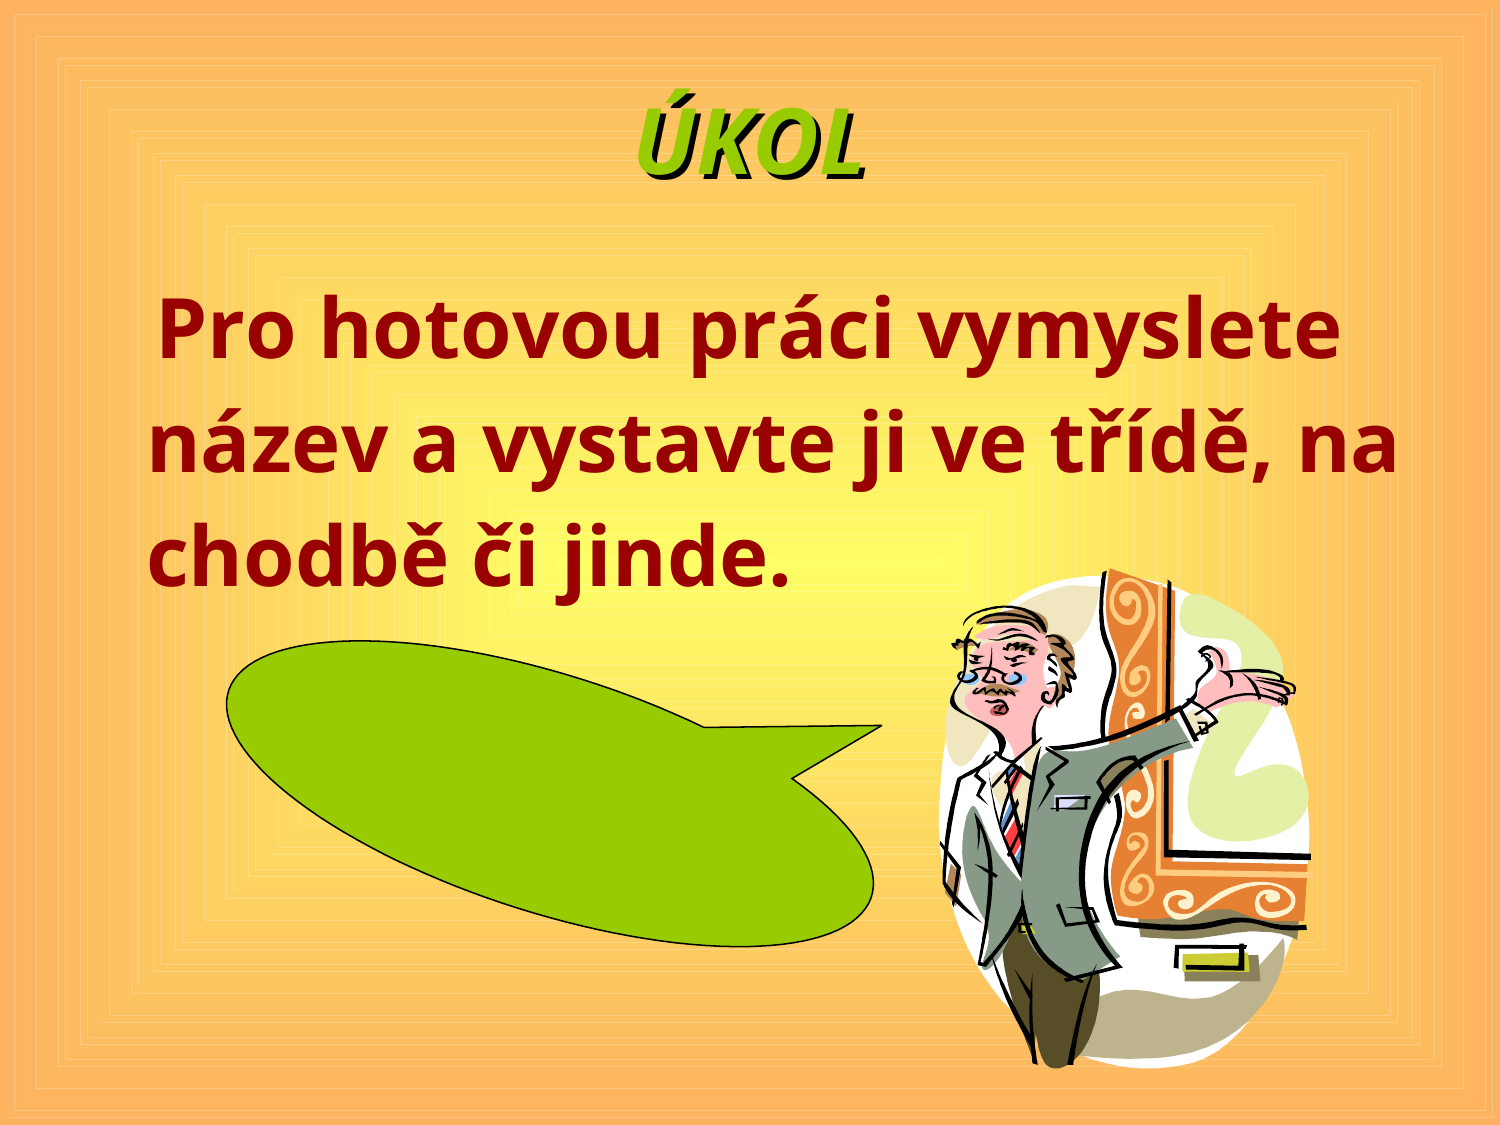

# ÚKOL
 Pro hotovou práci vymyslete název a vystavte ji ve třídě, na chodbě či jinde.